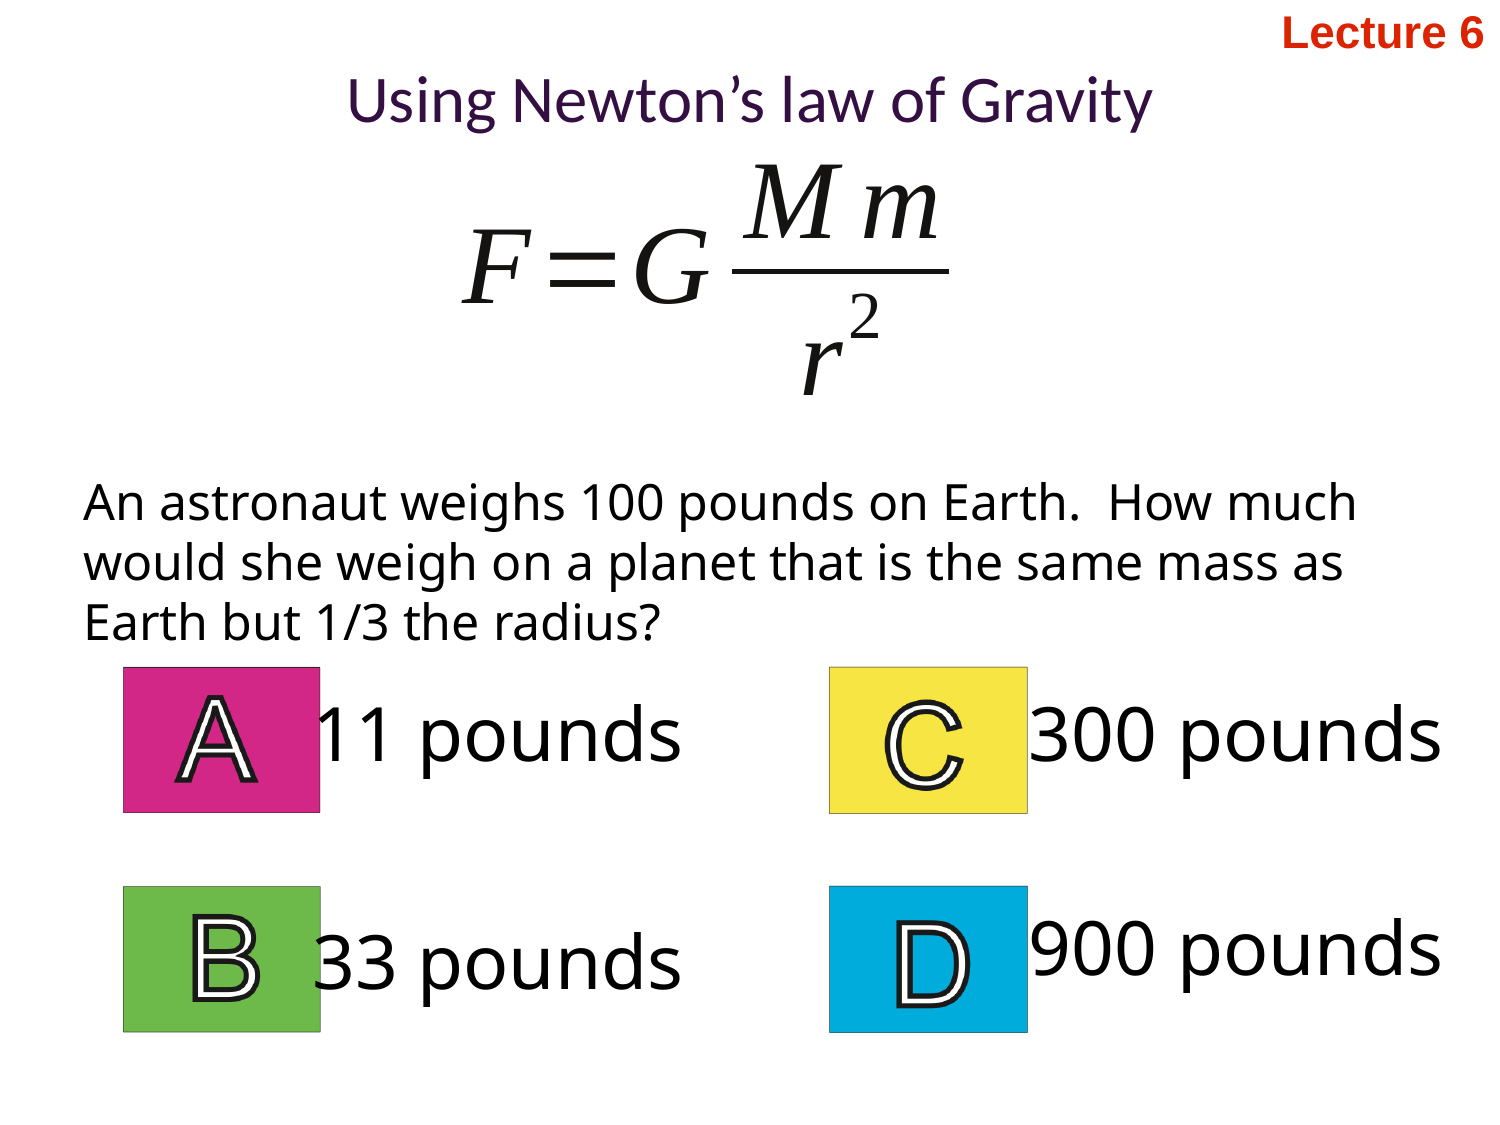

Lecture 6
Using Newton’s law of Gravity
An astronaut weighs 100 pounds on Earth. How much would she weigh on a planet that is the same mass as Earth but 1/3 the radius?
11 pounds
300 pounds
900 pounds
33 pounds